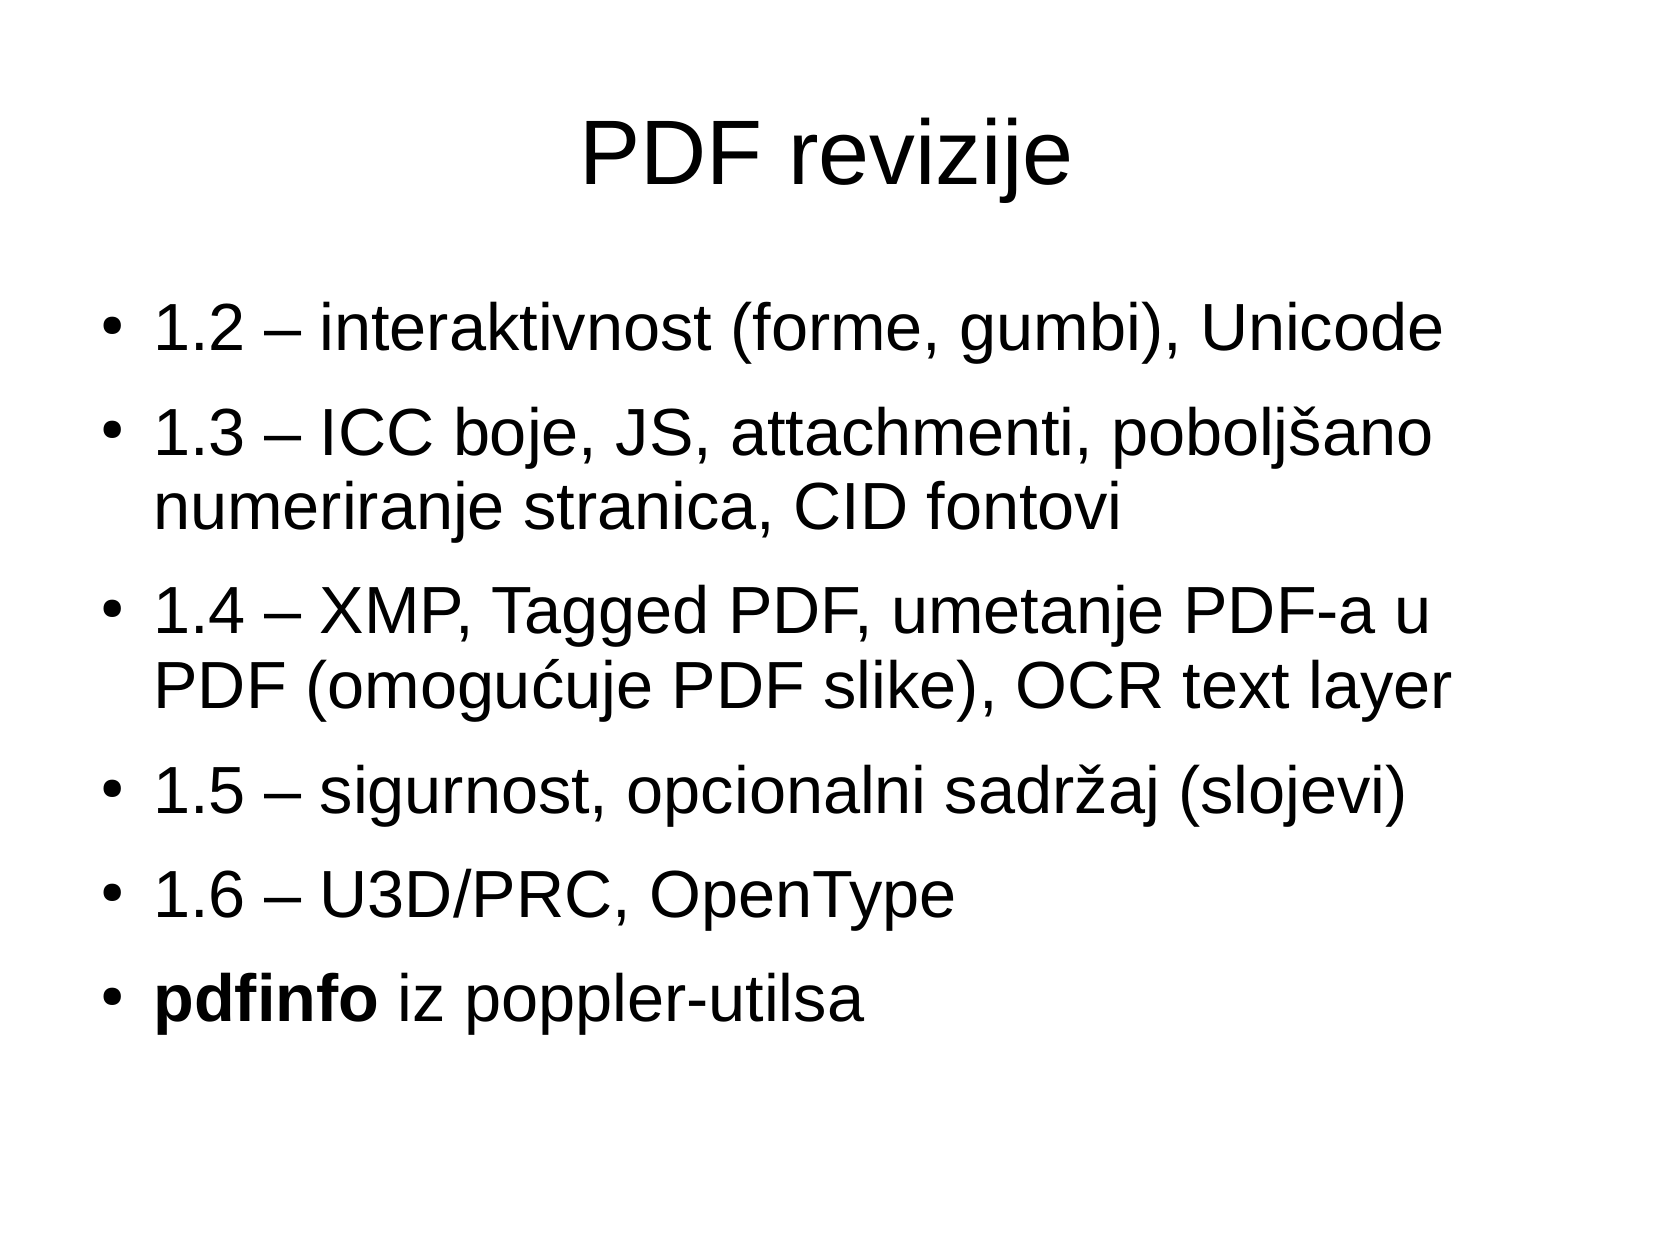

# PDF revizije
1.2 – interaktivnost (forme, gumbi), Unicode
1.3 – ICC boje, JS, attachmenti, poboljšano numeriranje stranica, CID fontovi
1.4 – XMP, Tagged PDF, umetanje PDF-a u PDF (omogućuje PDF slike), OCR text layer
1.5 – sigurnost, opcionalni sadržaj (slojevi)
1.6 – U3D/PRC, OpenType
pdfinfo iz poppler-utilsa